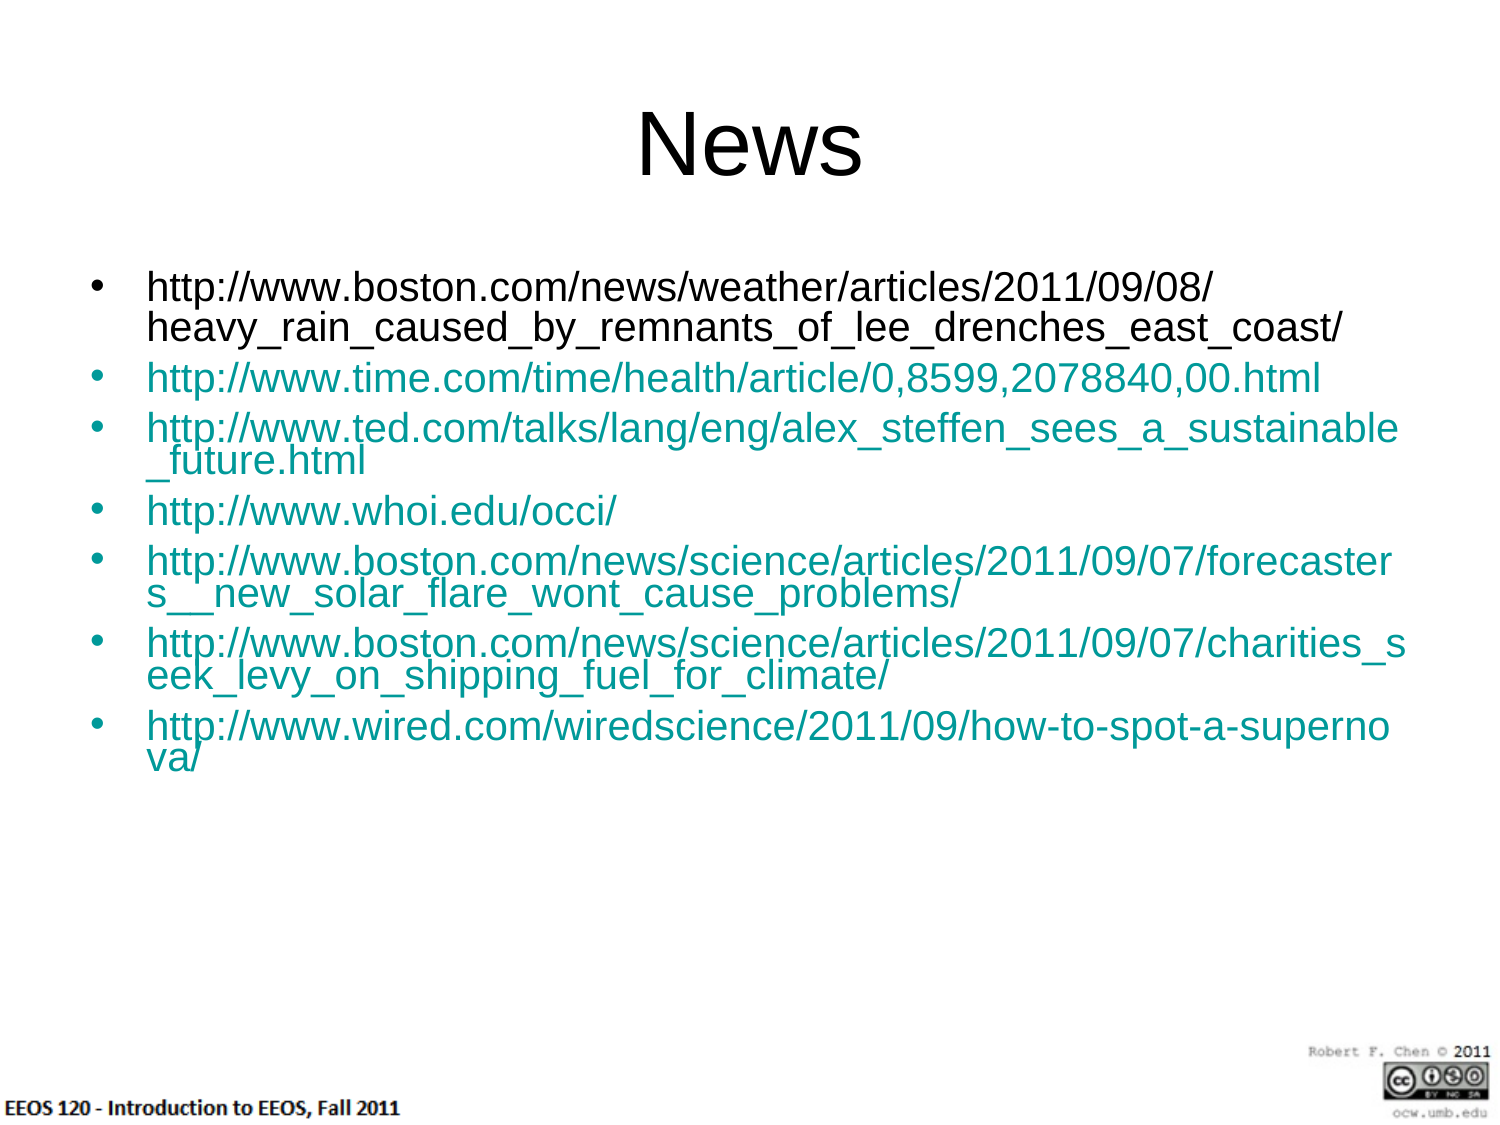

# News
http://www.boston.com/news/weather/articles/2011/09/08/heavy_rain_caused_by_remnants_of_lee_drenches_east_coast/
http://www.time.com/time/health/article/0,8599,2078840,00.html
http://www.ted.com/talks/lang/eng/alex_steffen_sees_a_sustainable_future.html
http://www.whoi.edu/occi/
http://www.boston.com/news/science/articles/2011/09/07/forecasters__new_solar_flare_wont_cause_problems/
http://www.boston.com/news/science/articles/2011/09/07/charities_seek_levy_on_shipping_fuel_for_climate/
http://www.wired.com/wiredscience/2011/09/how-to-spot-a-supernova/